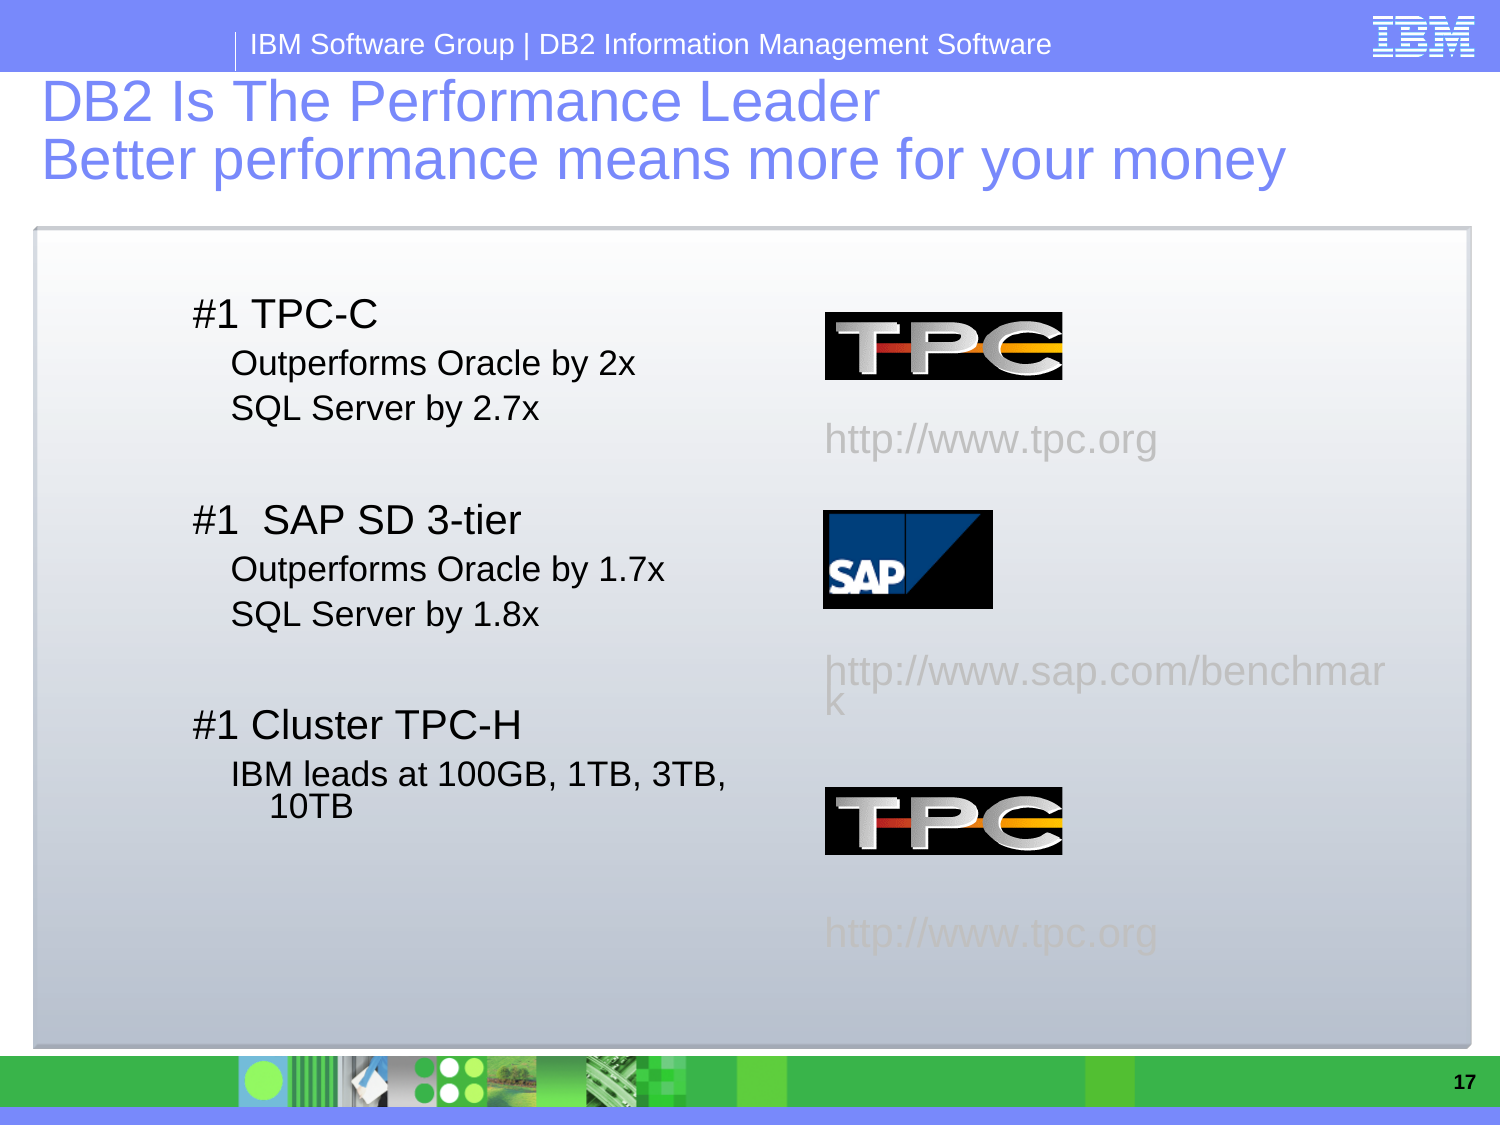

# DB2 Is The Performance Leader Better performance means more for your money
#1 TPC-C
Outperforms Oracle by 2x
SQL Server by 2.7x
#1 SAP SD 3-tier
Outperforms Oracle by 1.7x
SQL Server by 1.8x
#1 Cluster TPC-H
IBM leads at 100GB, 1TB, 3TB, 10TB
http://www.tpc.org
http://www.sap.com/benchmark
http://www.tpc.org
17